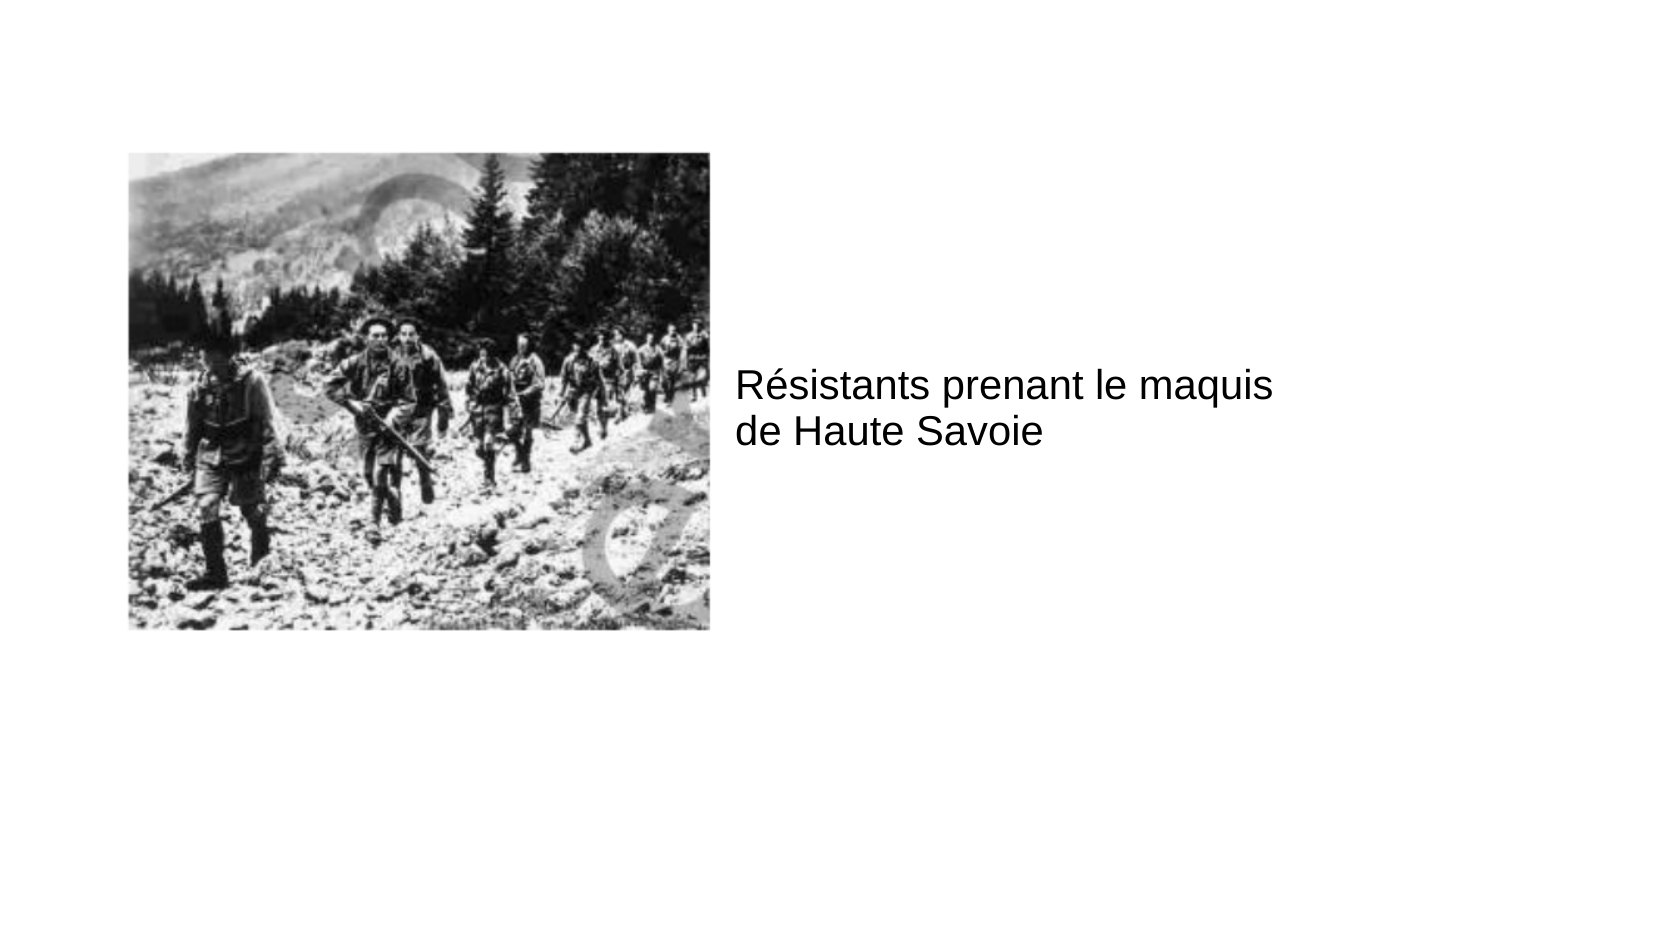

Résistants prenant le maquis
de Haute Savoie